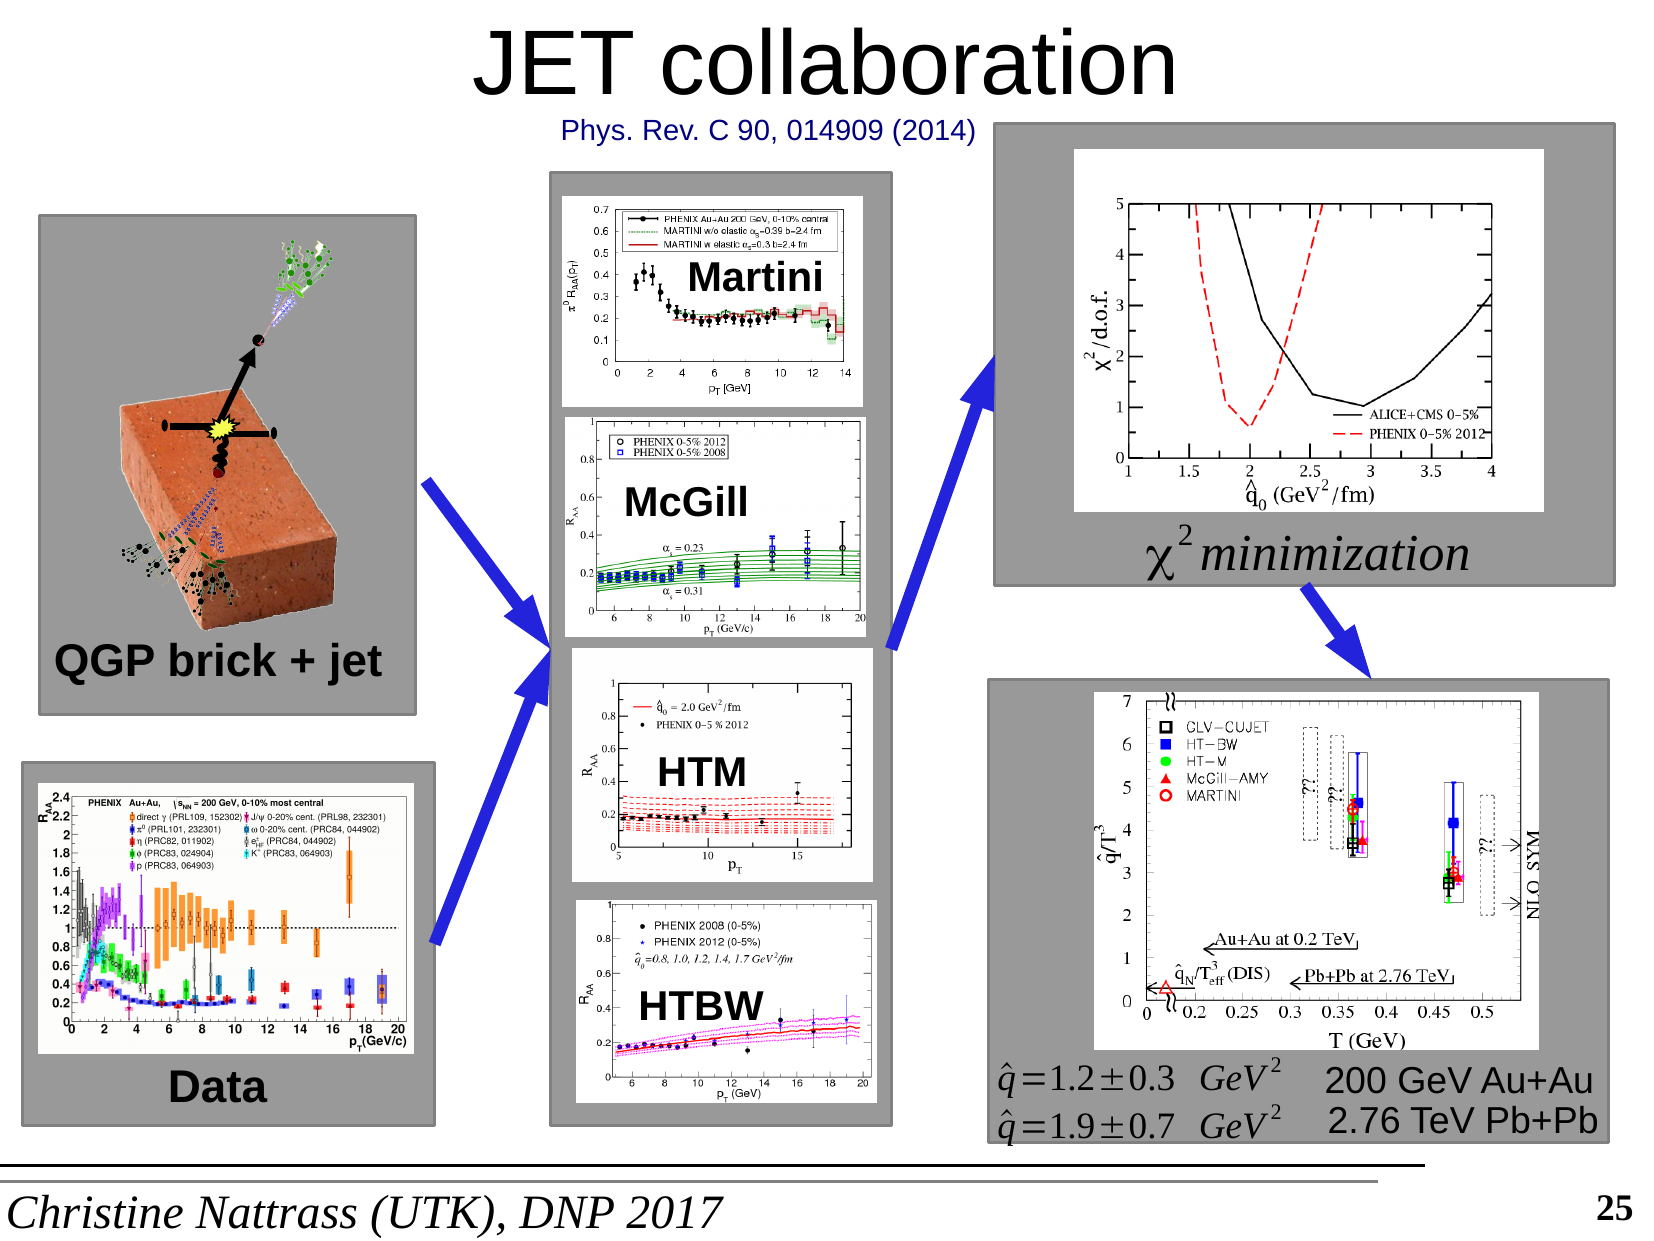

# JET collaboration Phys. Rev. C 90, 014909 (2014)
Martini
McGill
HTM
HTBW
QGP brick + jet
200 GeV Au+Au
2.76 TeV Pb+Pb
Data